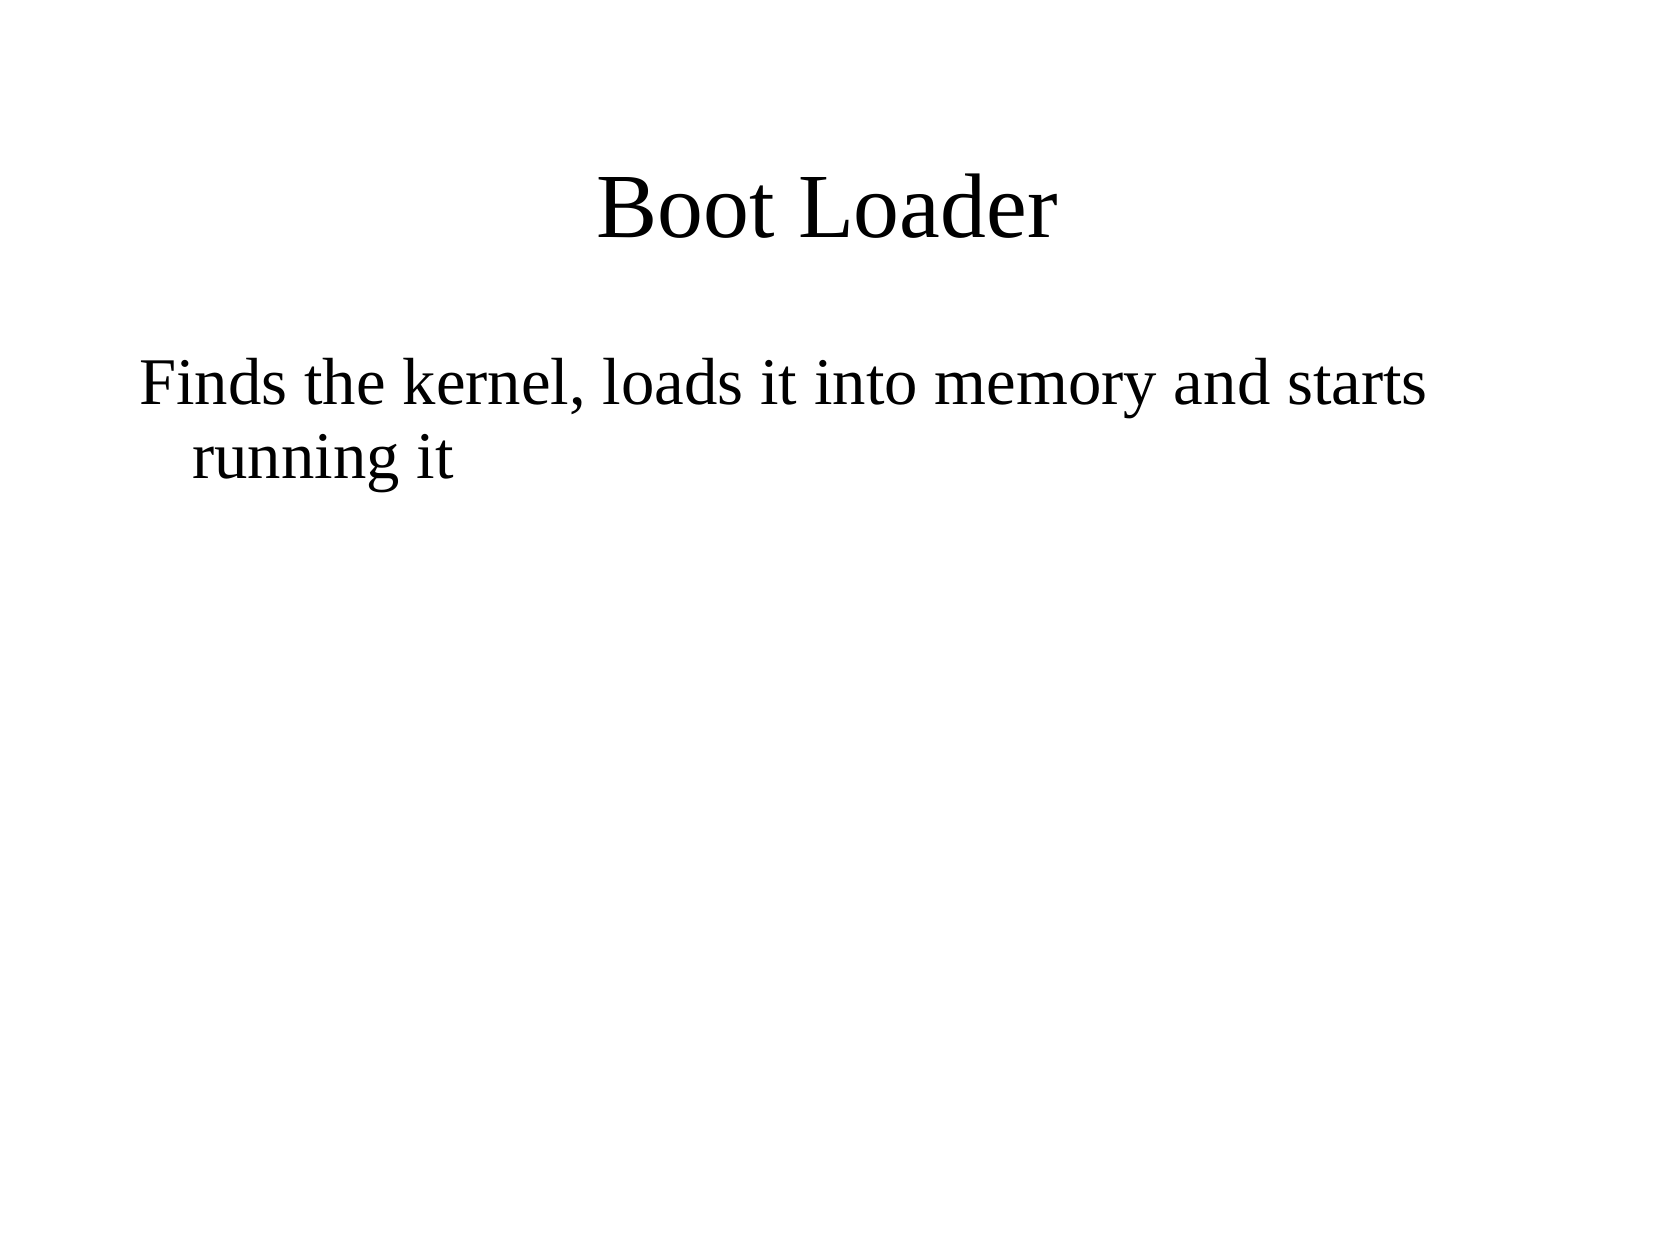

# Boot Loader
Finds the kernel, loads it into memory and starts running it